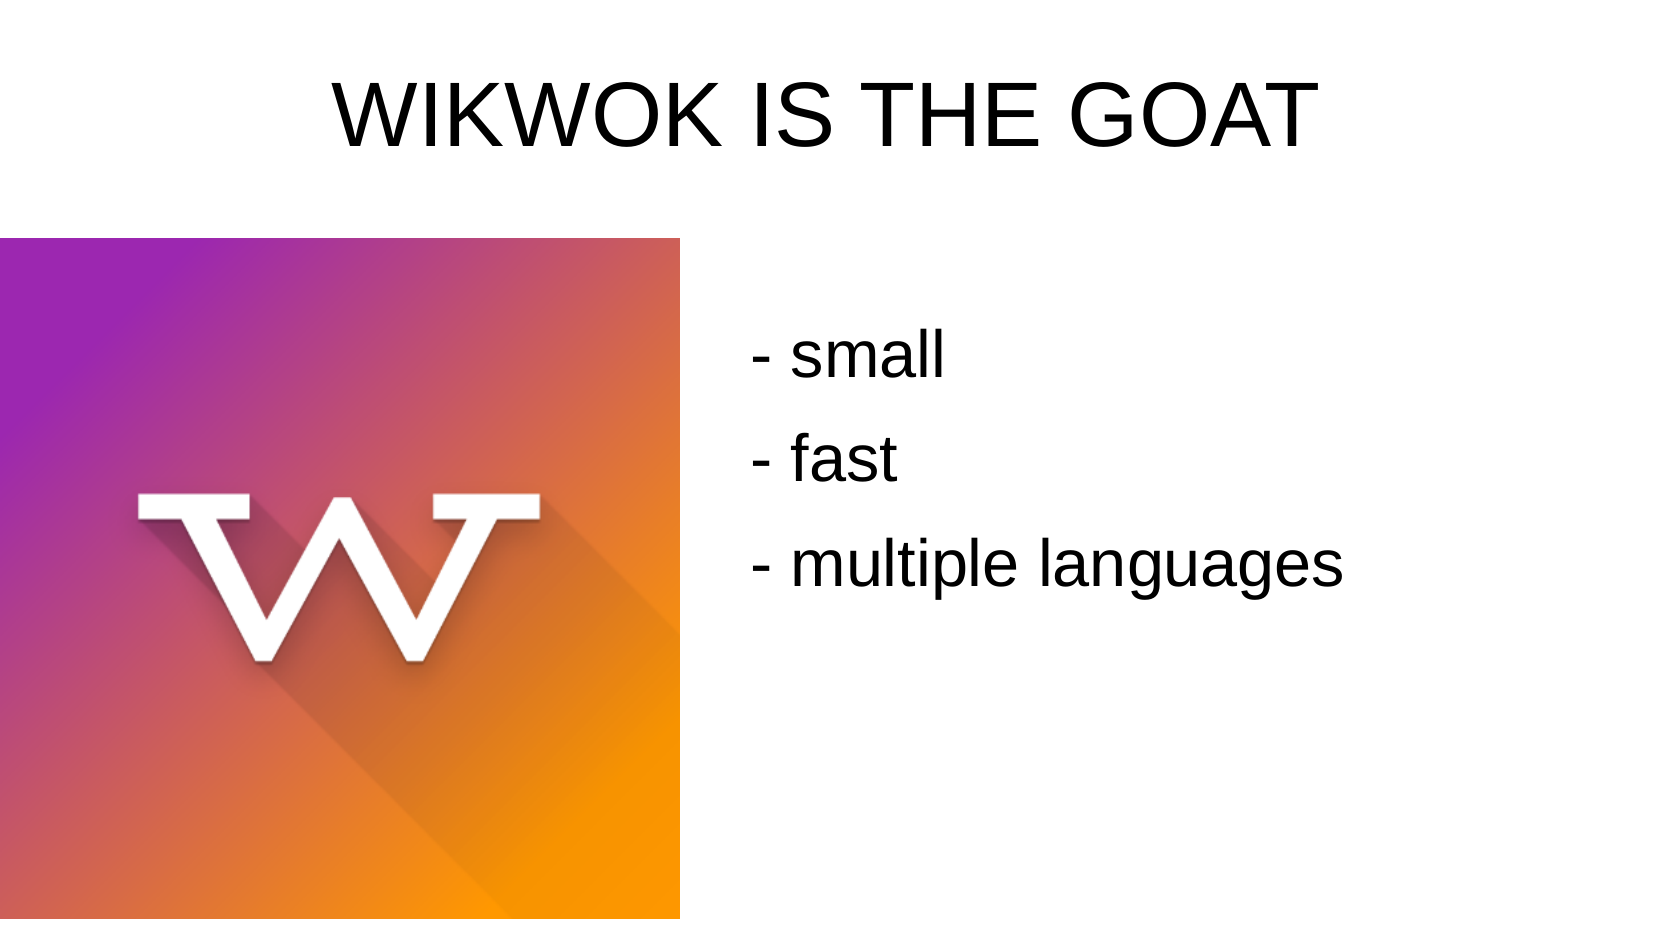

# WIKWOK IS THE GOAT
- small
- fast
- multiple languages